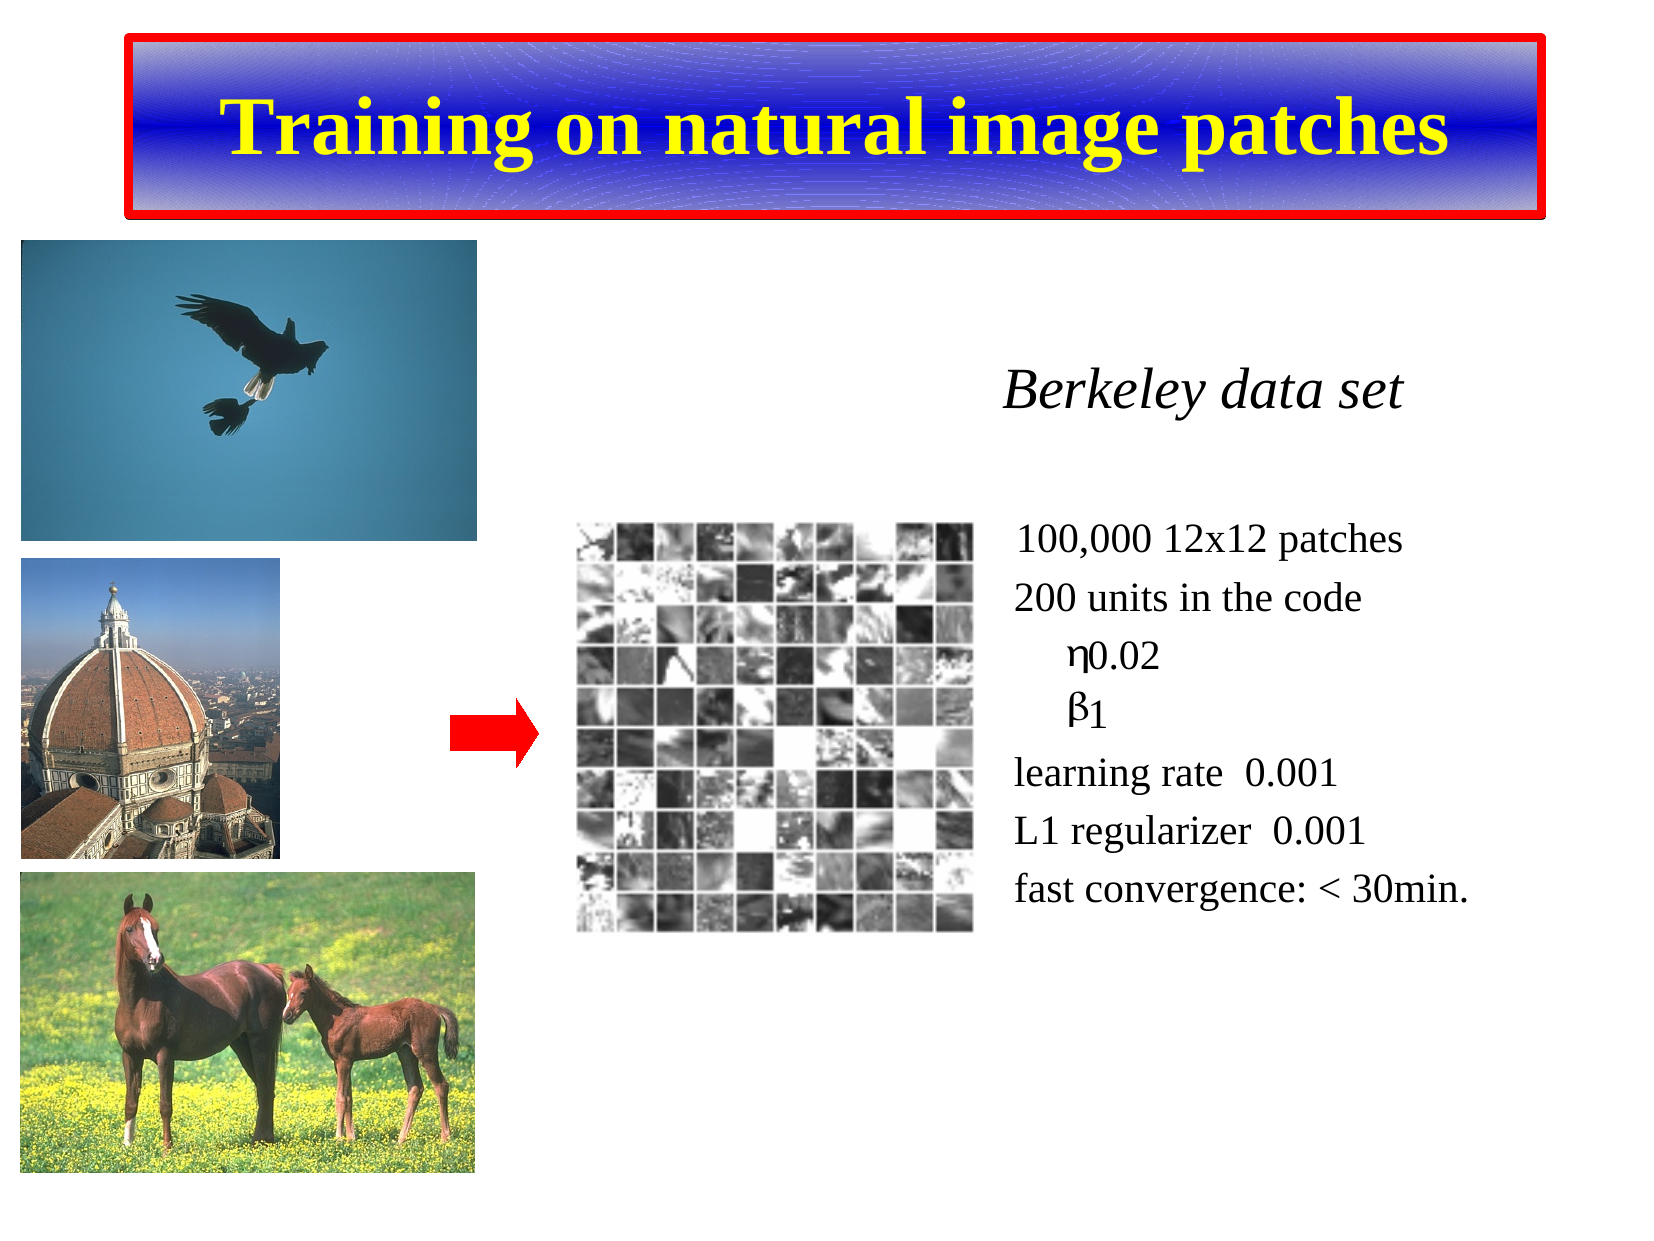

# Training on natural image patches
Berkeley data set
 100,000 12x12 patches
 200 units in the code
 0.02
 1
 learning rate 0.001
 L1 regularizer 0.001
 fast convergence: < 30min.